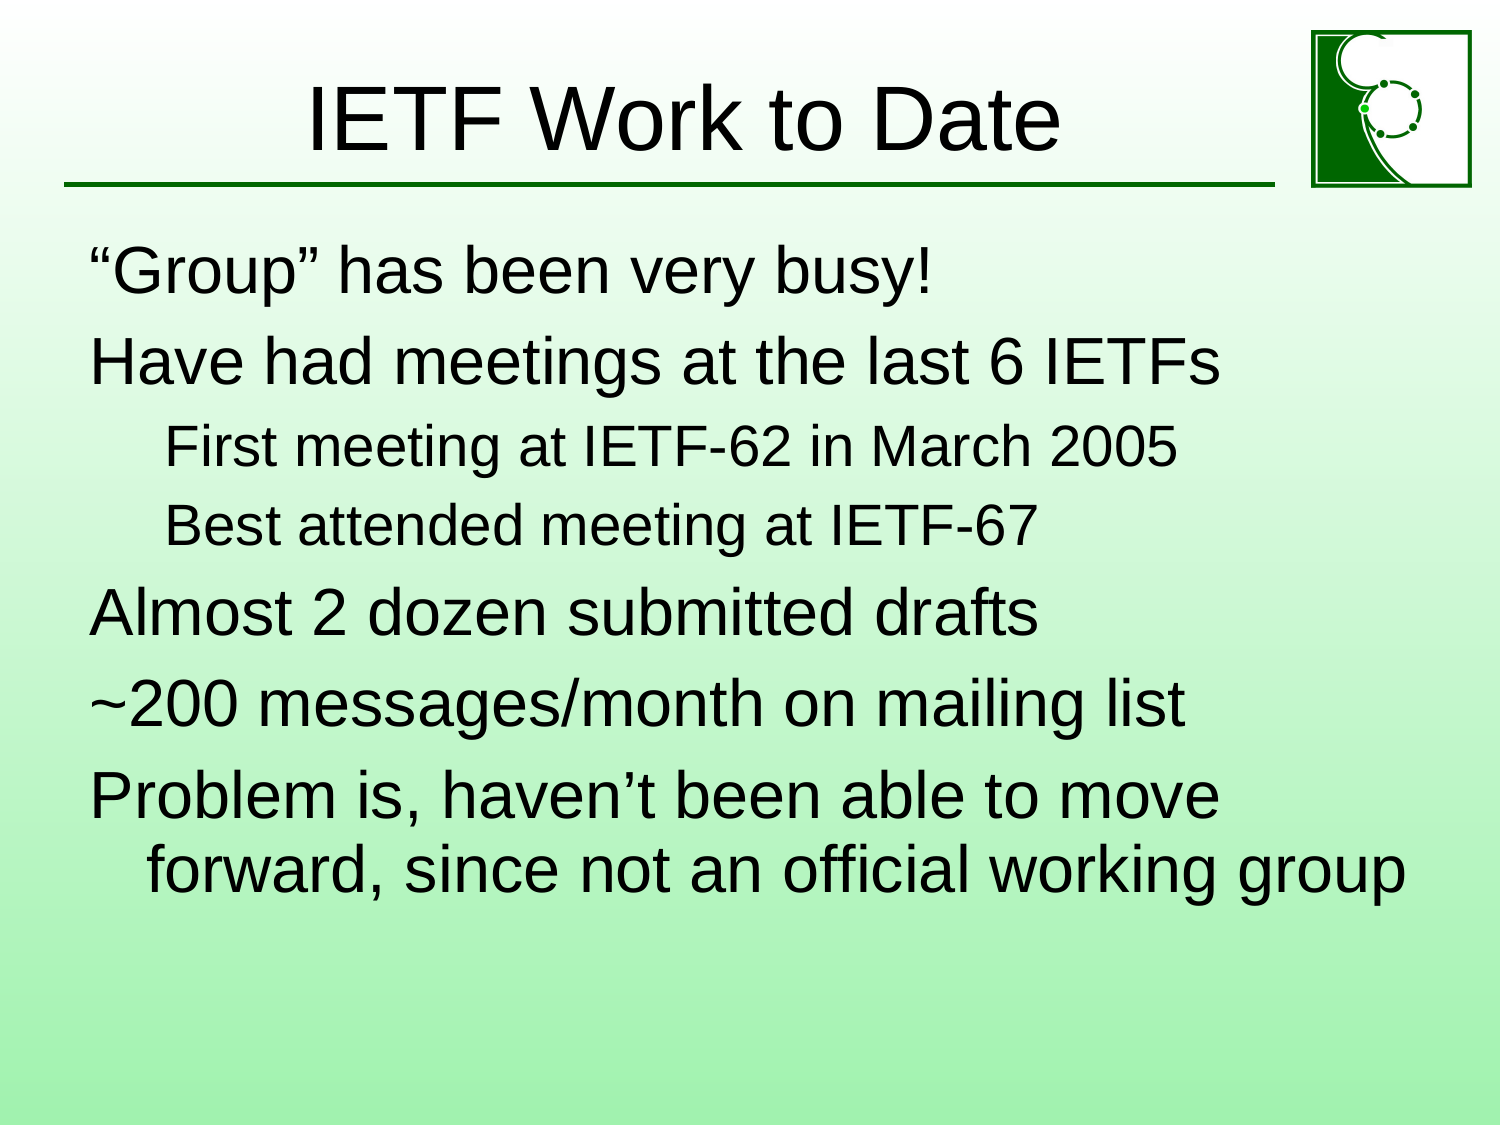

# IETF Work to Date
“Group” has been very busy!
Have had meetings at the last 6 IETFs
First meeting at IETF-62 in March 2005
Best attended meeting at IETF-67
Almost 2 dozen submitted drafts
~200 messages/month on mailing list
Problem is, haven’t been able to move forward, since not an official working group